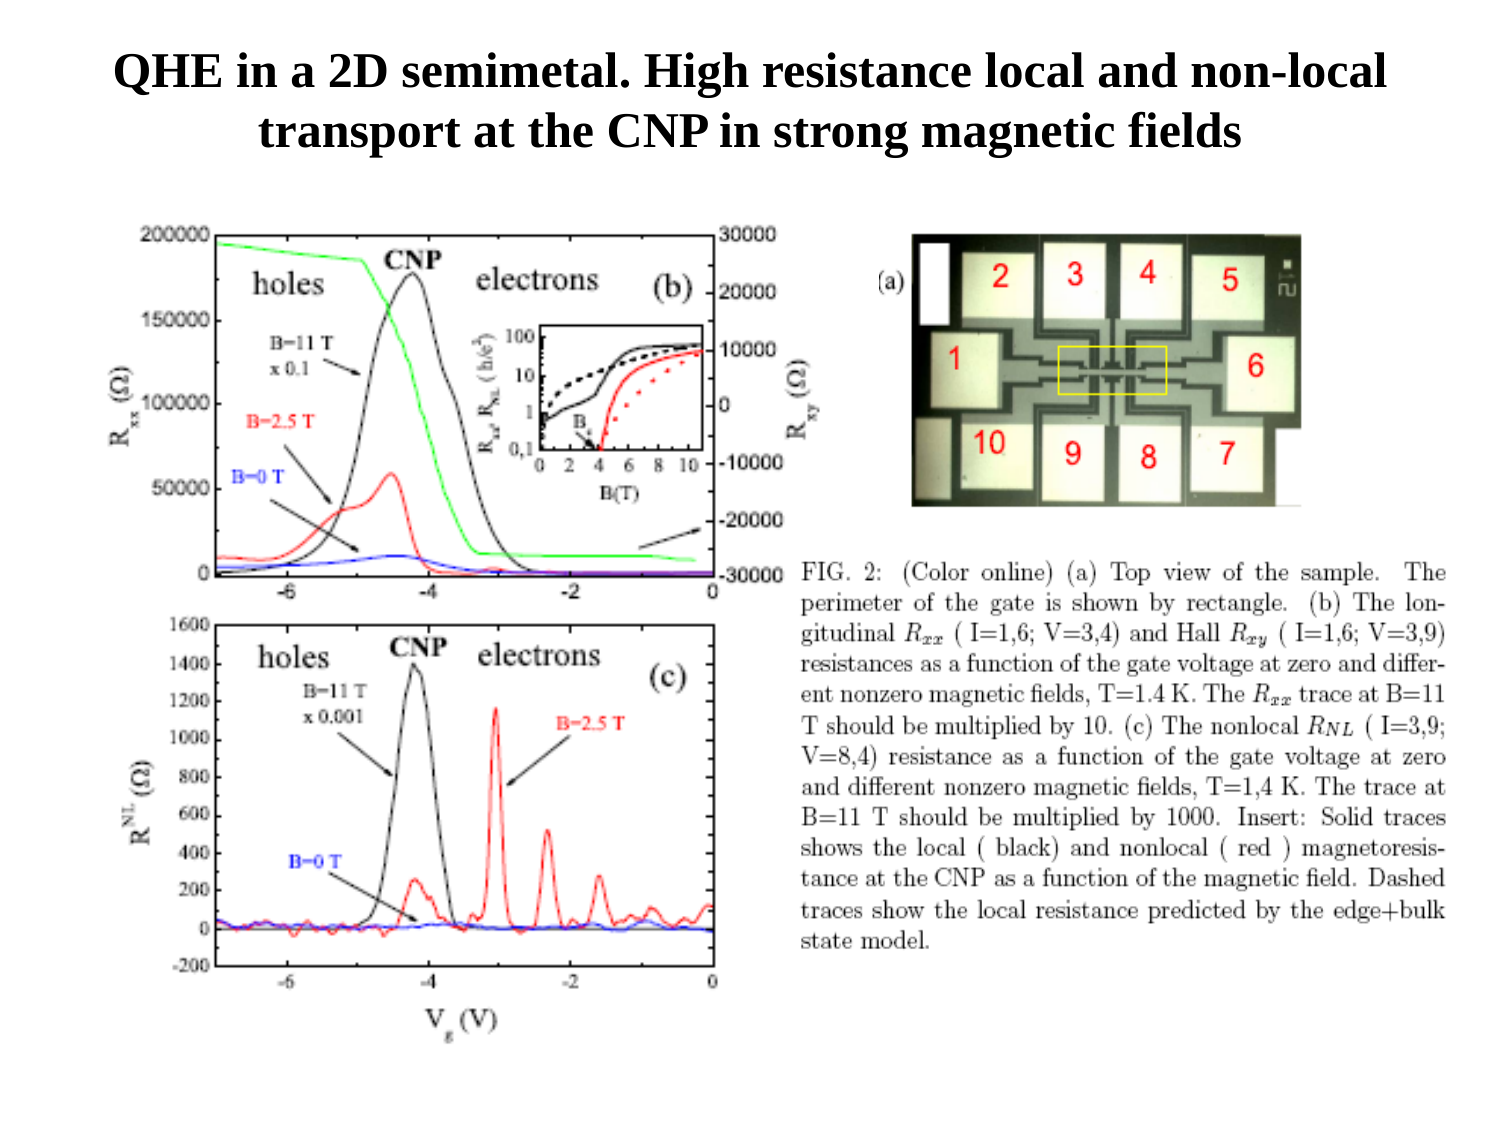

# QHE in a 2D semimetal. High resistance local and non-local transport at the CNP in strong magnetic fields